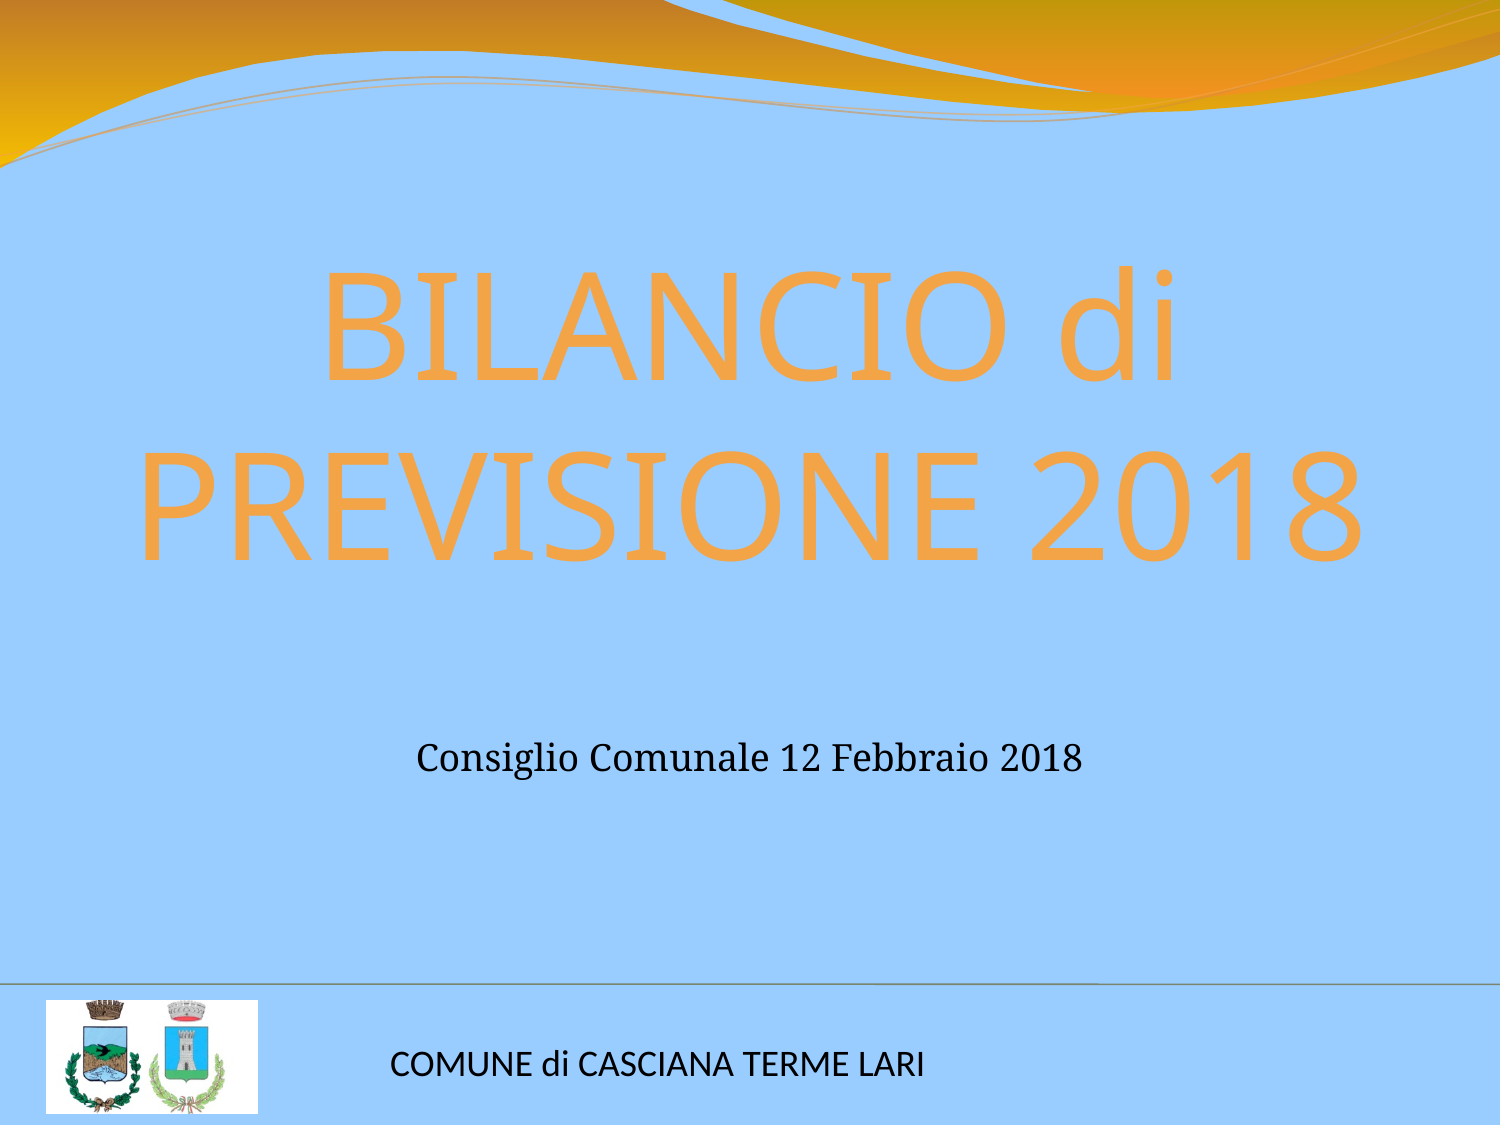

# BILANCIO di PREVISIONE 2018
Consiglio Comunale 12 Febbraio 2018
COMUNE di CASCIANA TERME LARI